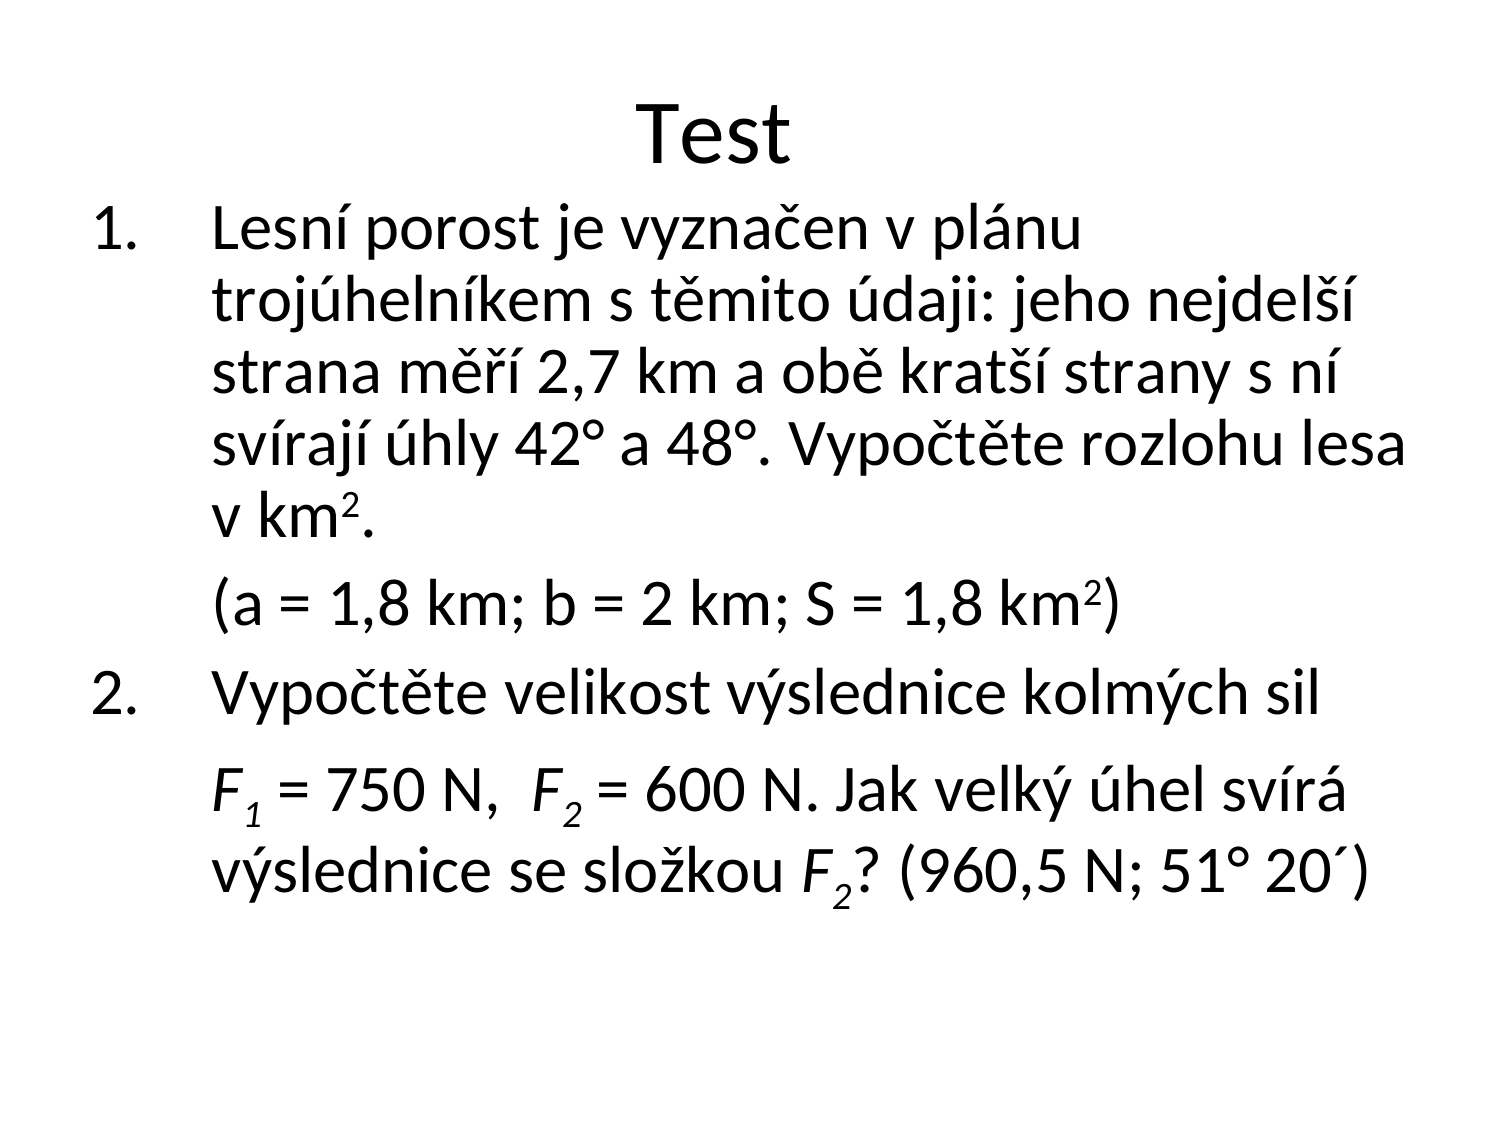

# Test
Lesní porost je vyznačen v plánu trojúhelníkem s těmito údaji: jeho nejdelší strana měří 2,7 km a obě kratší strany s ní svírají úhly 42° a 48°. Vypočtěte rozlohu lesa v km2.
	(a = 1,8 km; b = 2 km; S = 1,8 km2)
Vypočtěte velikost výslednice kolmých sil
	F1 = 750 N, F2 = 600 N. Jak velký úhel svírá výslednice se složkou F2? (960,5 N; 51° 20´)